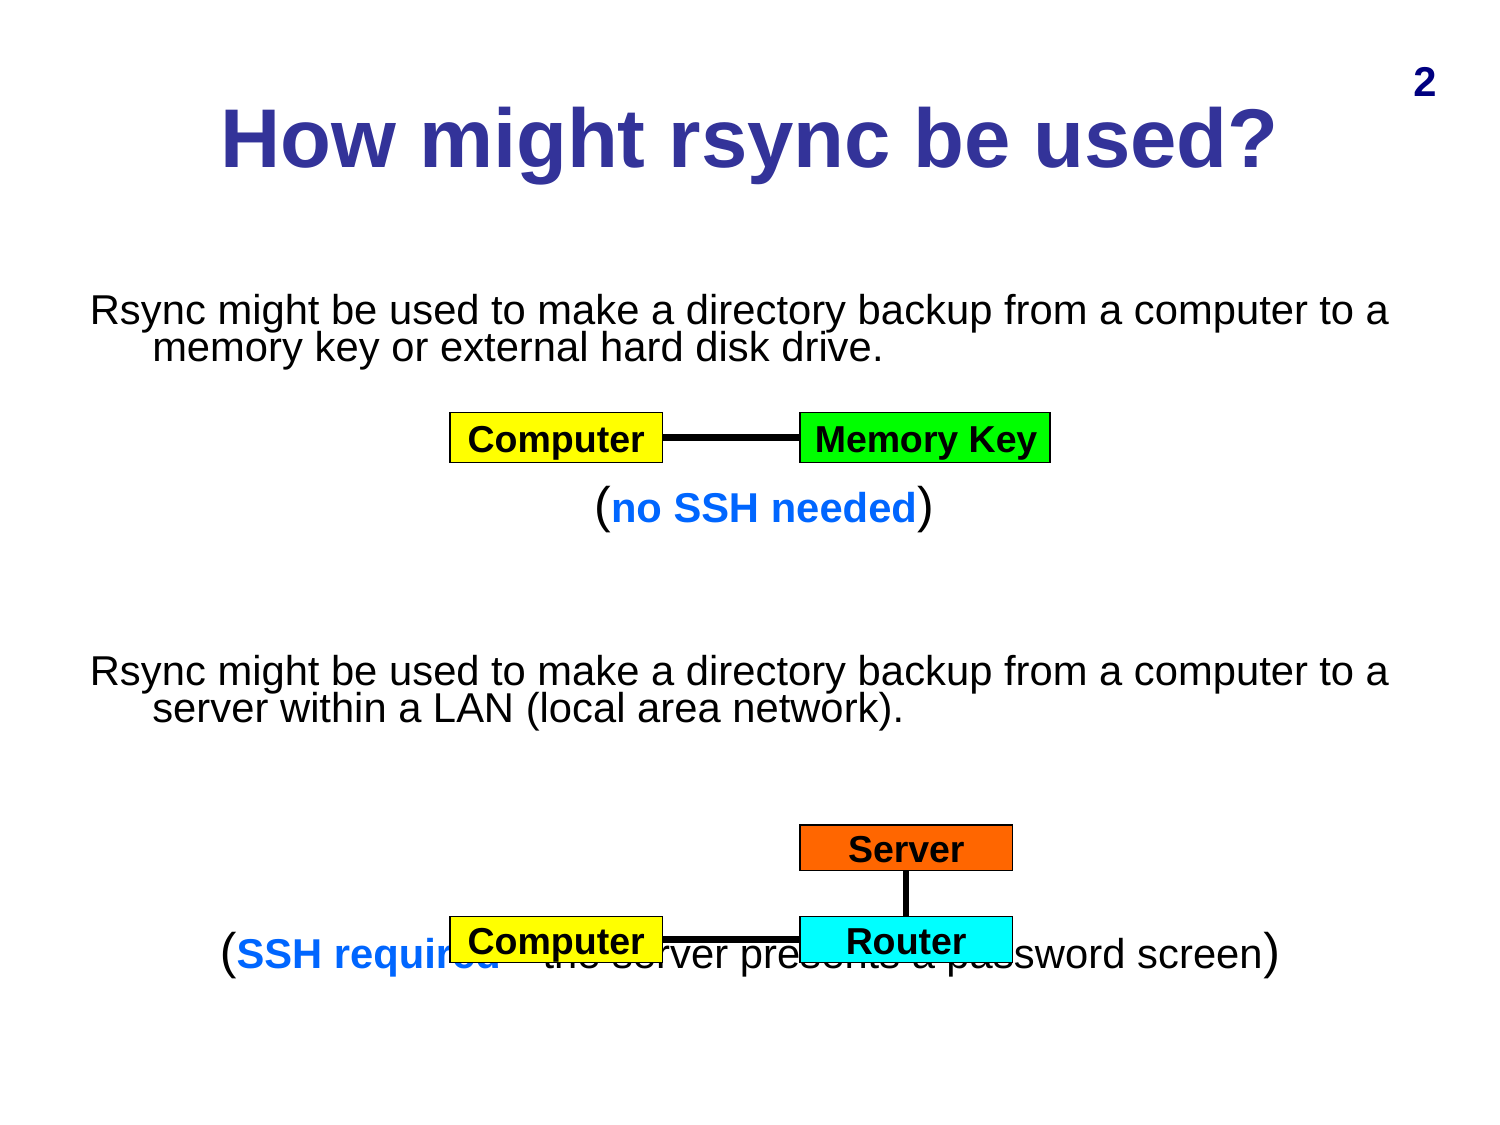

# How might rsync be used?
2
Rsync might be used to make a directory backup from a computer to a memory key or external hard disk drive.
 (no SSH needed)
Rsync might be used to make a directory backup from a computer to a server within a LAN (local area network).
(SSH required—the server presents a password screen)
Computer
Memory Key
Server
Computer
Router